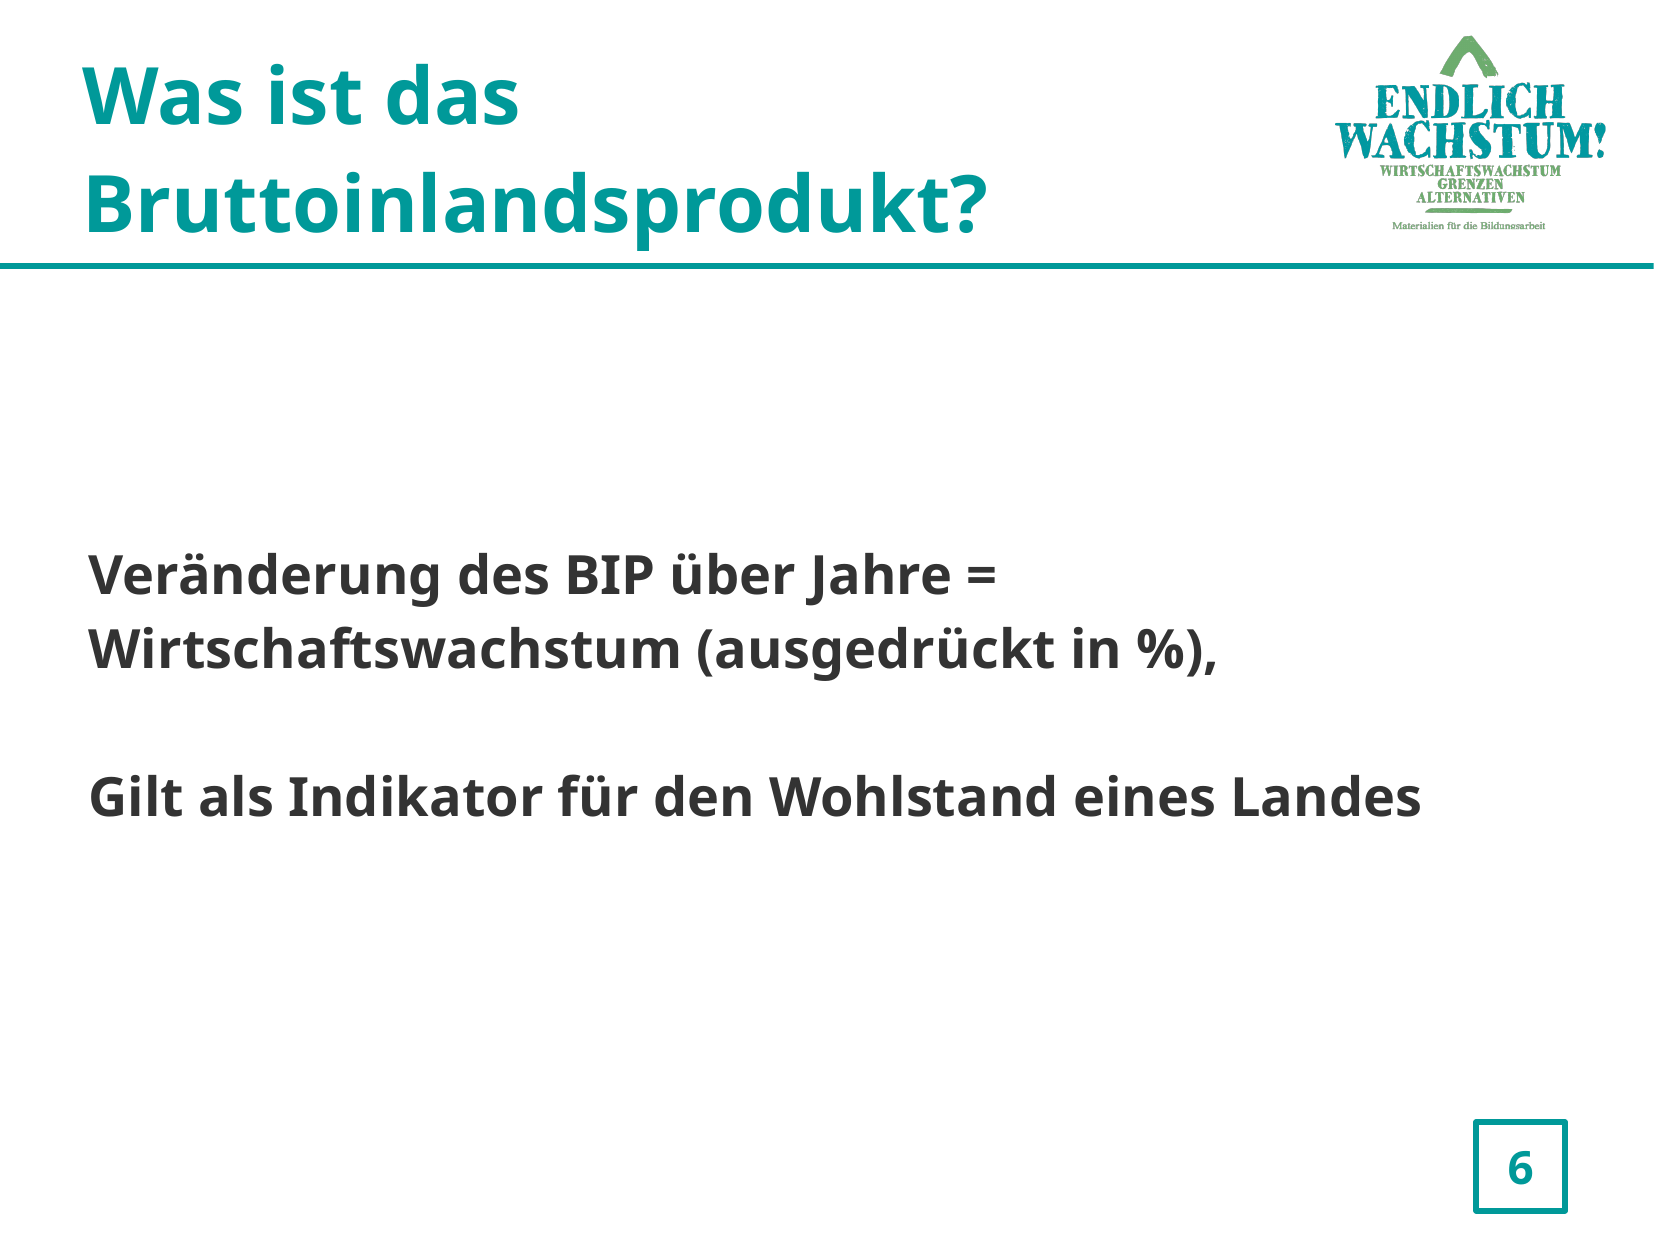

# Was ist das Bruttoinlandsprodukt?
Veränderung des BIP über Jahre = Wirtschaftswachstum (ausgedrückt in %),
Gilt als Indikator für den Wohlstand eines Landes
6